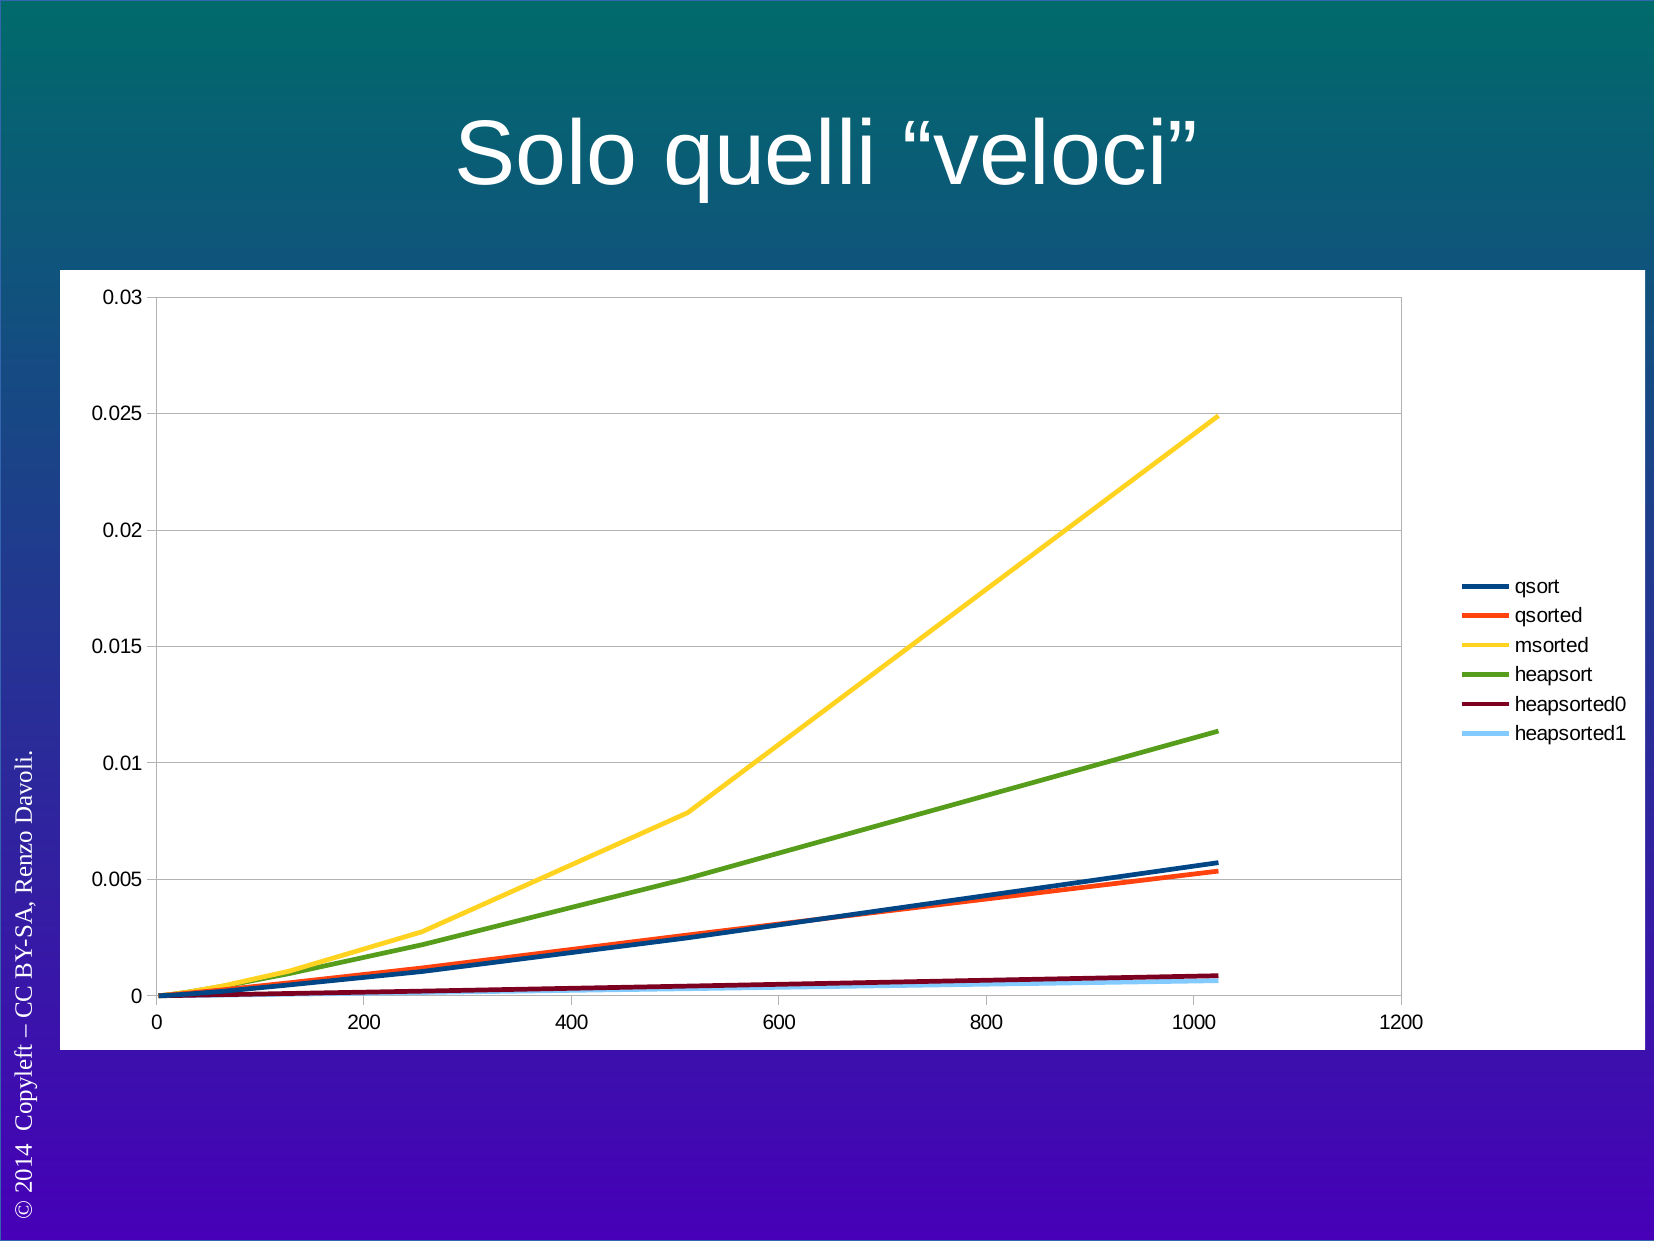

# Solo quelli “veloci”
### Chart
| Category | qsort | qsorted | msorted | heapsort | heapsorted0 | heapsorted1 |
|---|---|---|---|---|---|---|